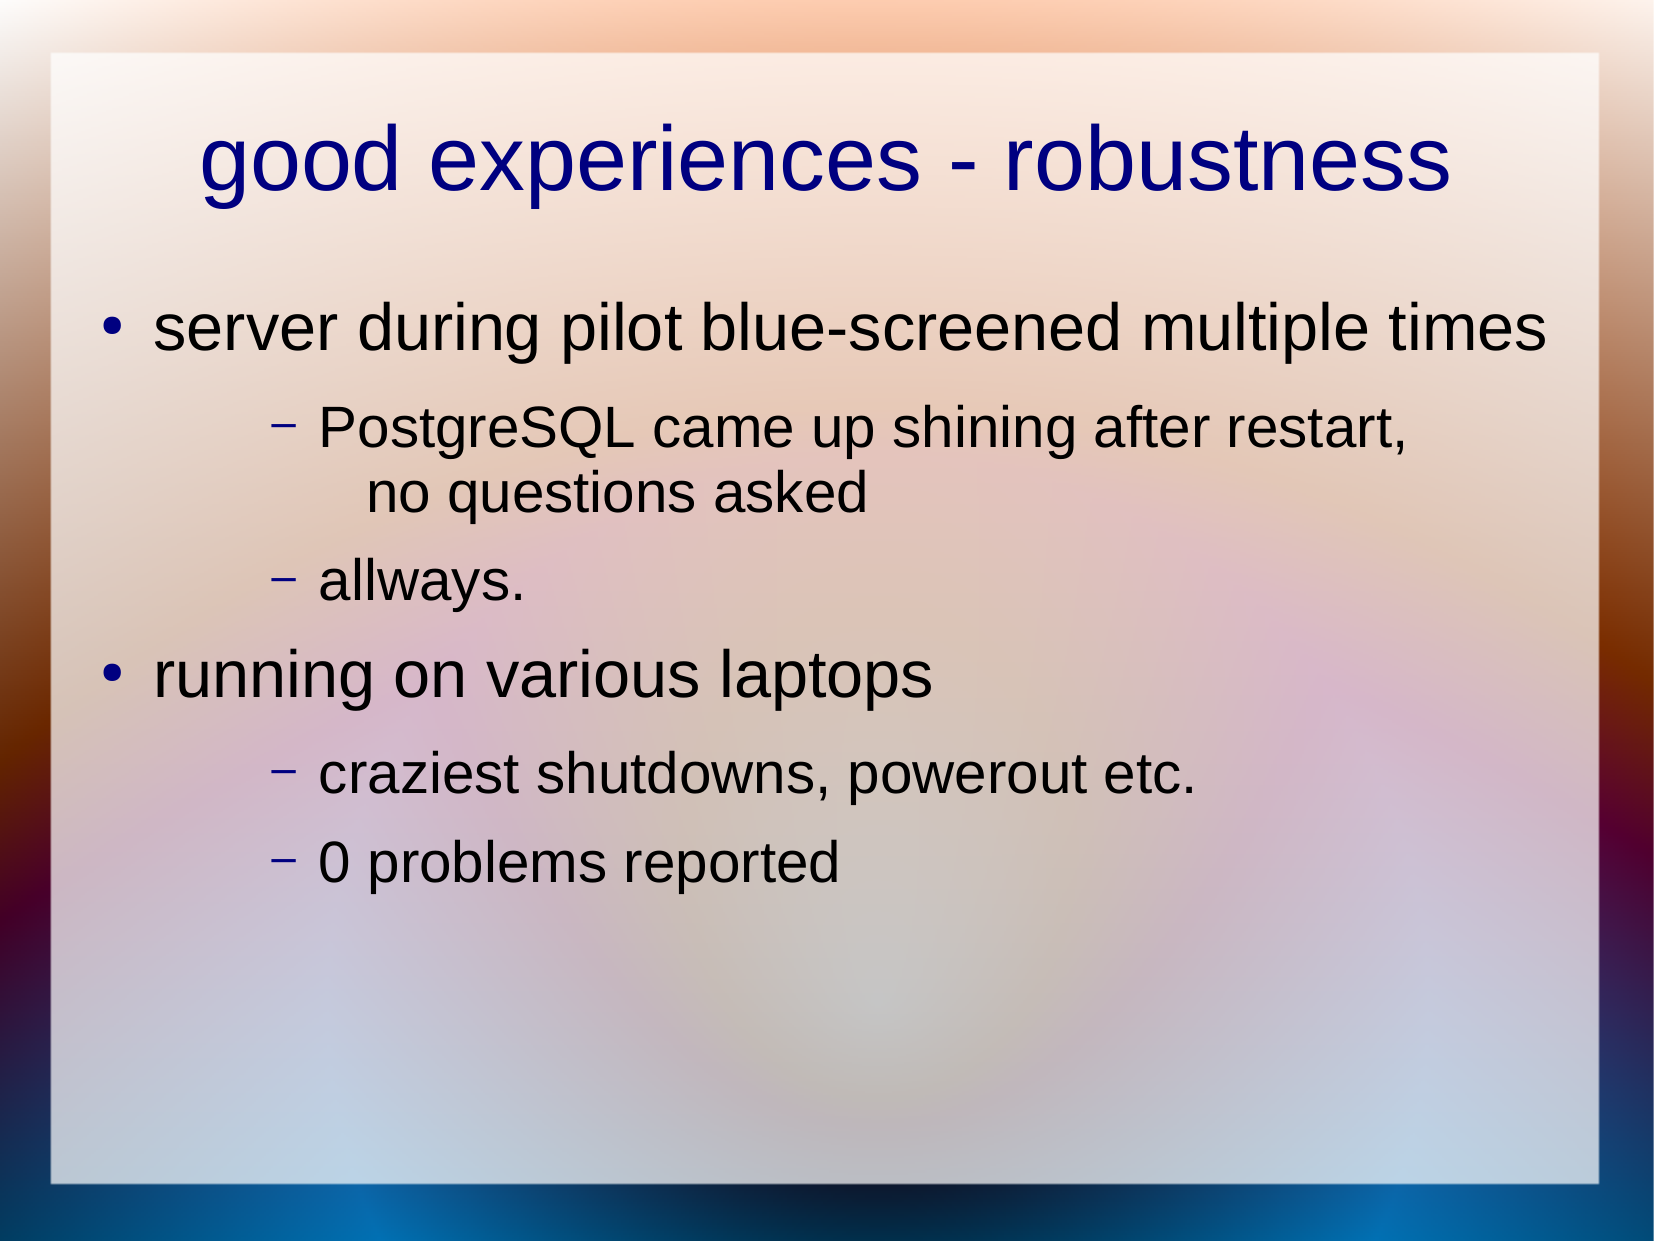

# good experiences - robustness
server during pilot blue-screened multiple times
PostgreSQL came up shining after restart,
no questions asked
allways.
running on various laptops
craziest shutdowns, powerout etc.
0 problems reported